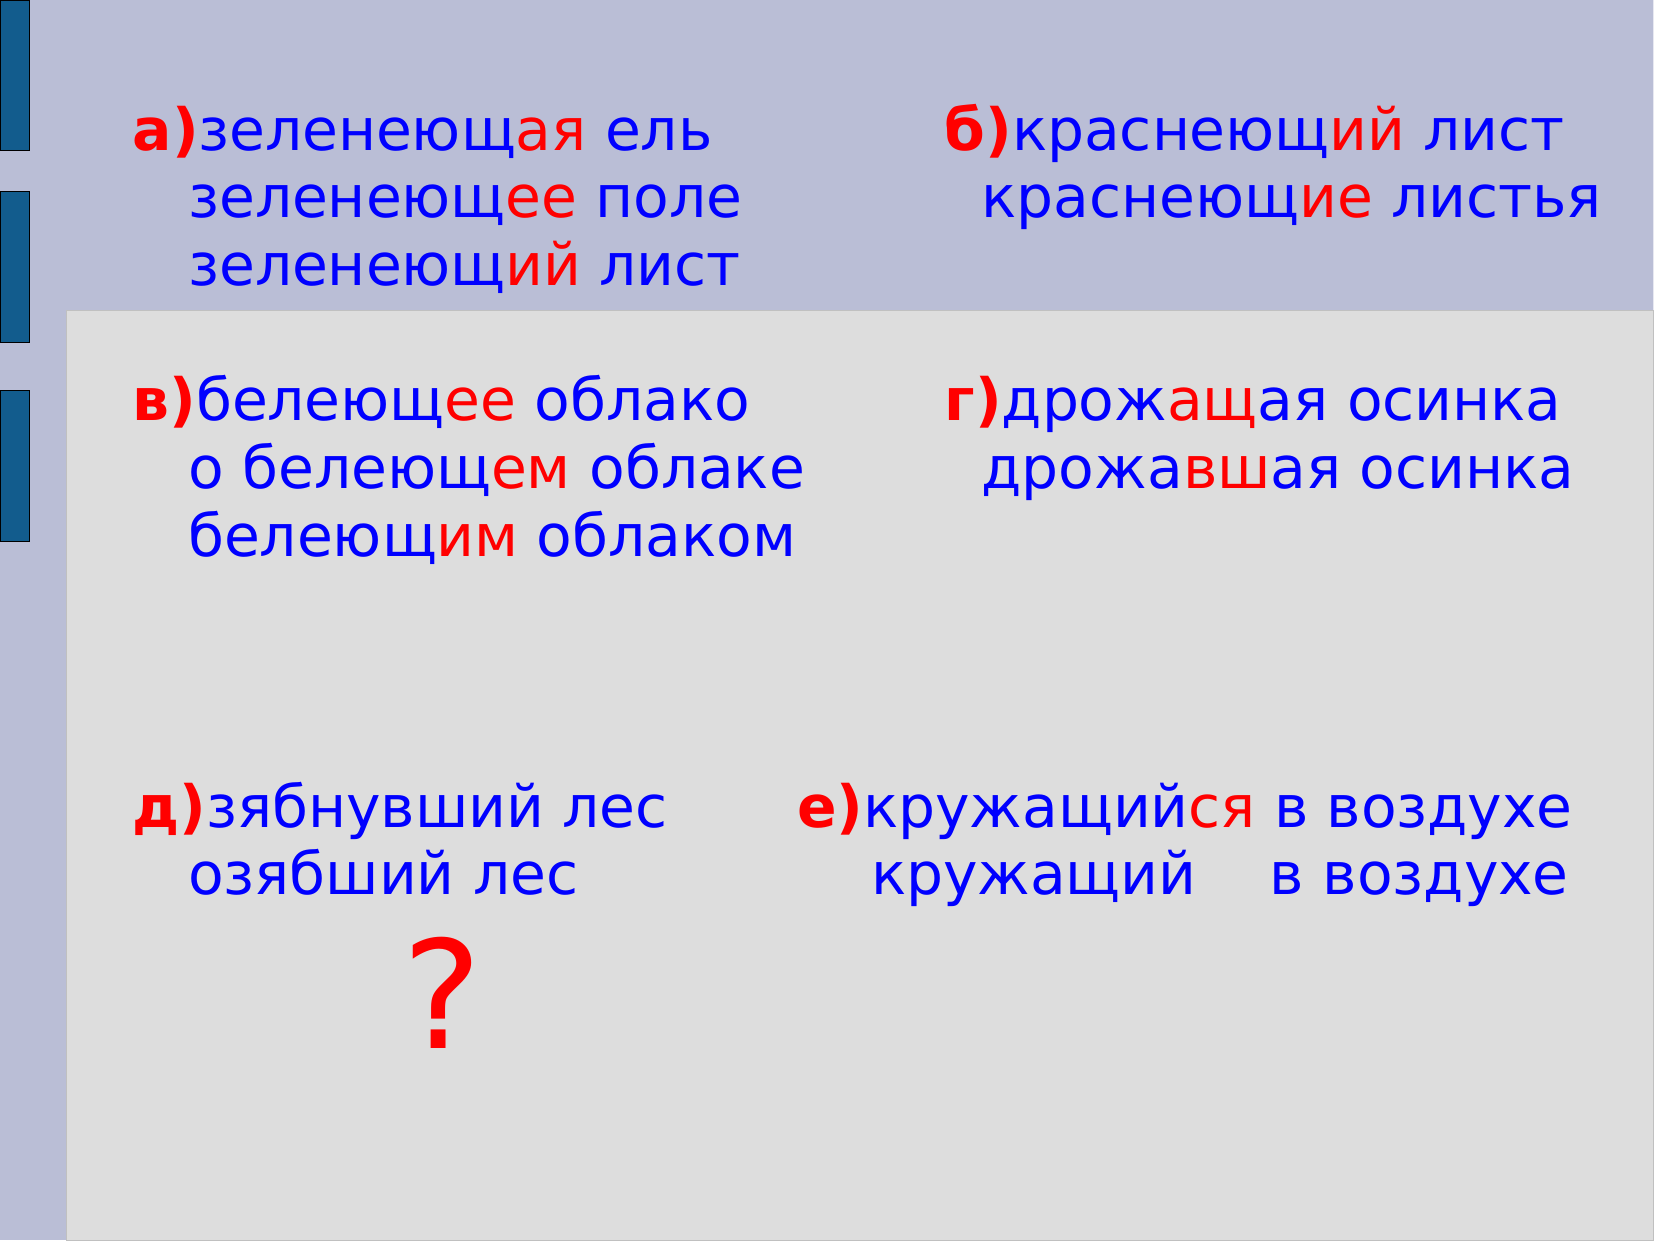

а)зеленеющая ель				б)краснеющий лист
 зеленеющее поле			 краснеющие листья
 зеленеющий лист
в)белеющее облако			г)дрожащая осинка
 о белеющем облаке		 дрожавшая осинка
 белеющим облаком
д)зябнувший лес		е)кружащийся в воздухе
 озябший лес				кружащий в воздухе
 ?